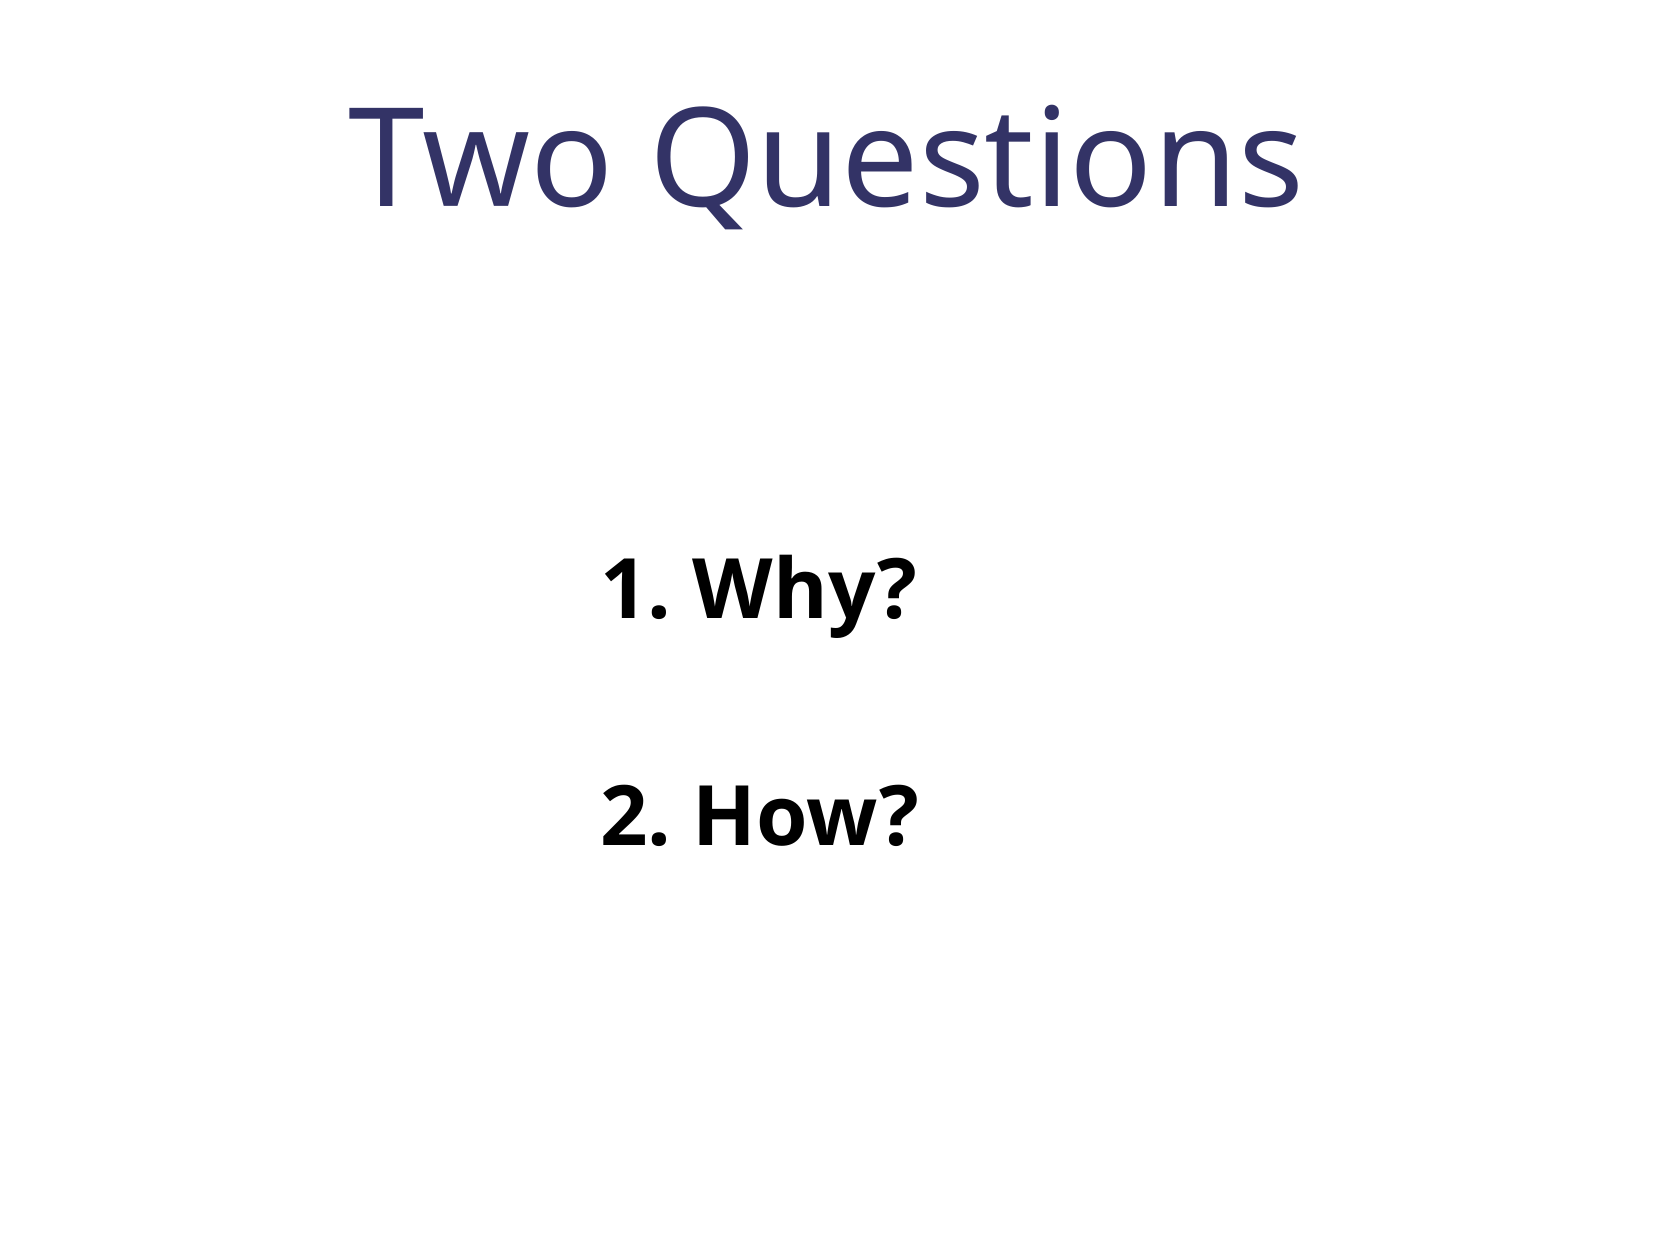

# Two Questions
1. Why?
2. How?